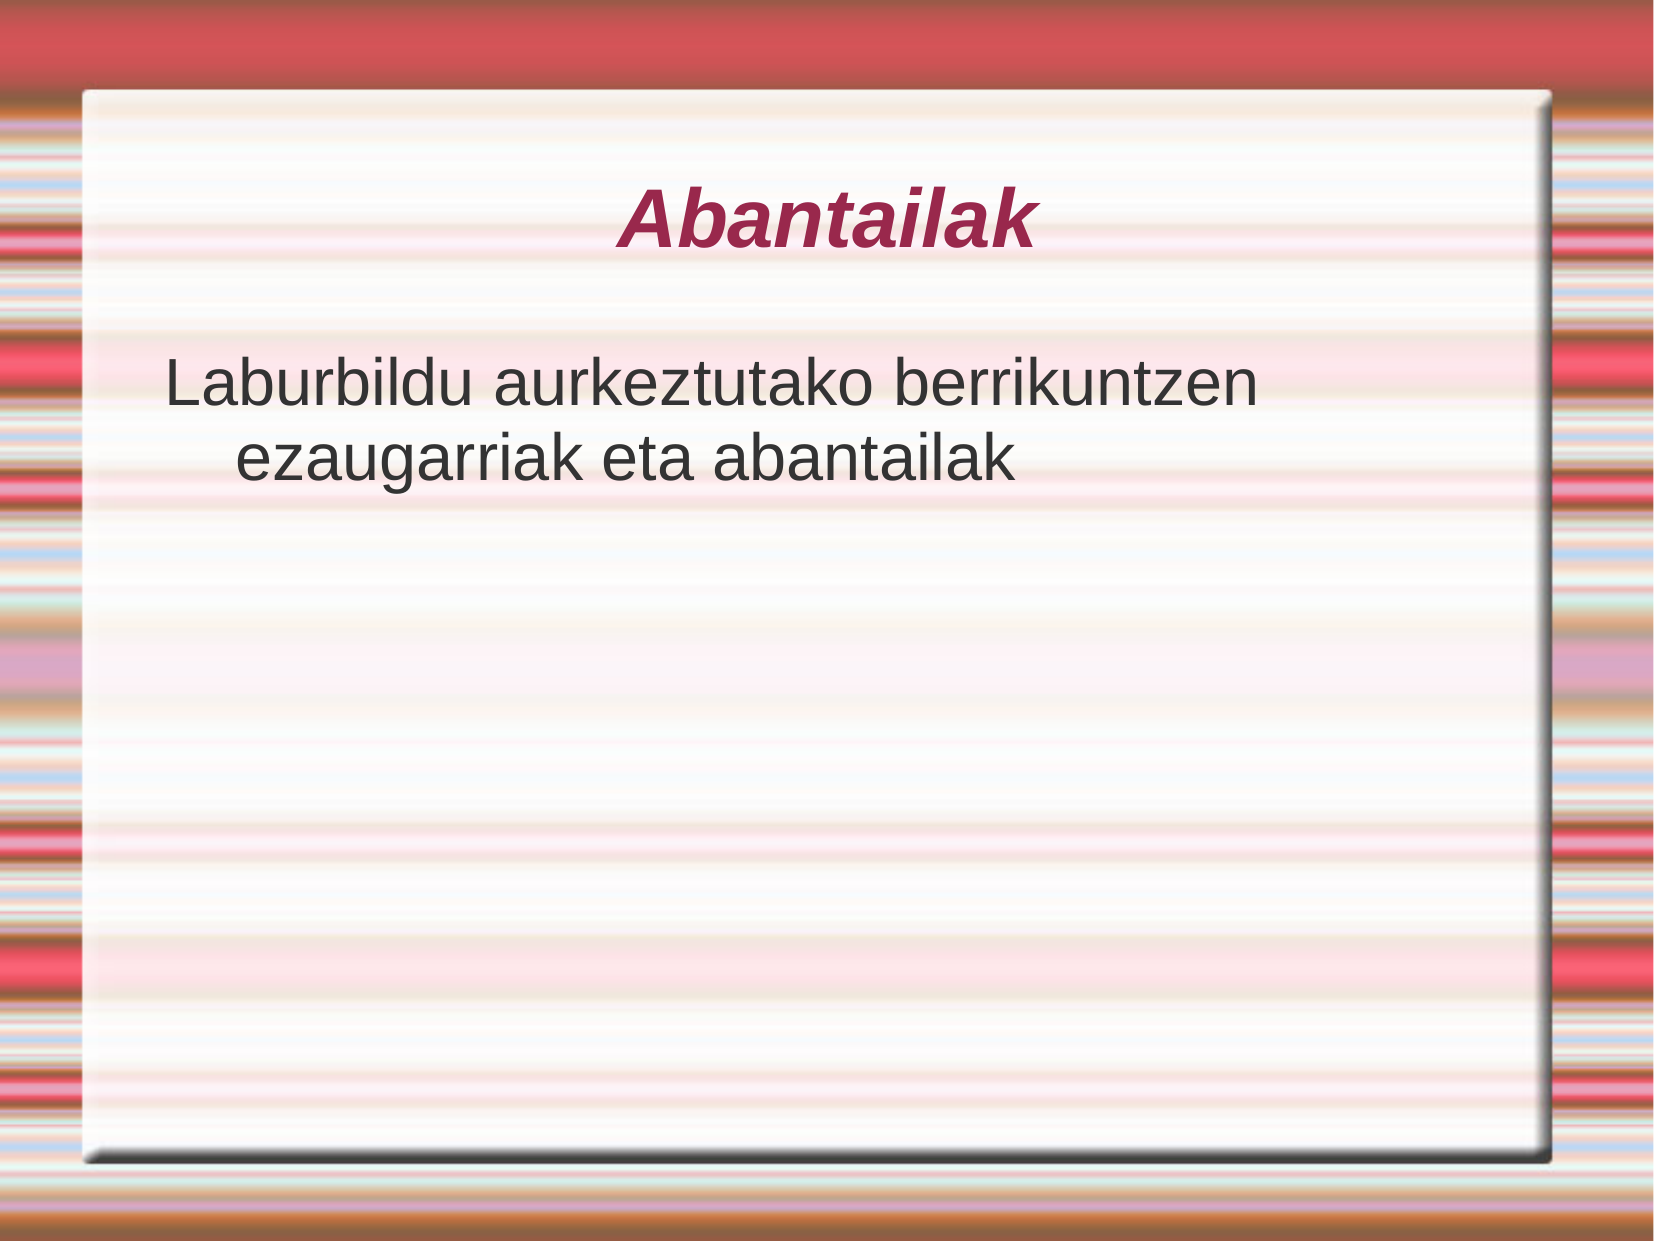

# Abantailak
Laburbildu aurkeztutako berrikuntzen ezaugarriak eta abantailak